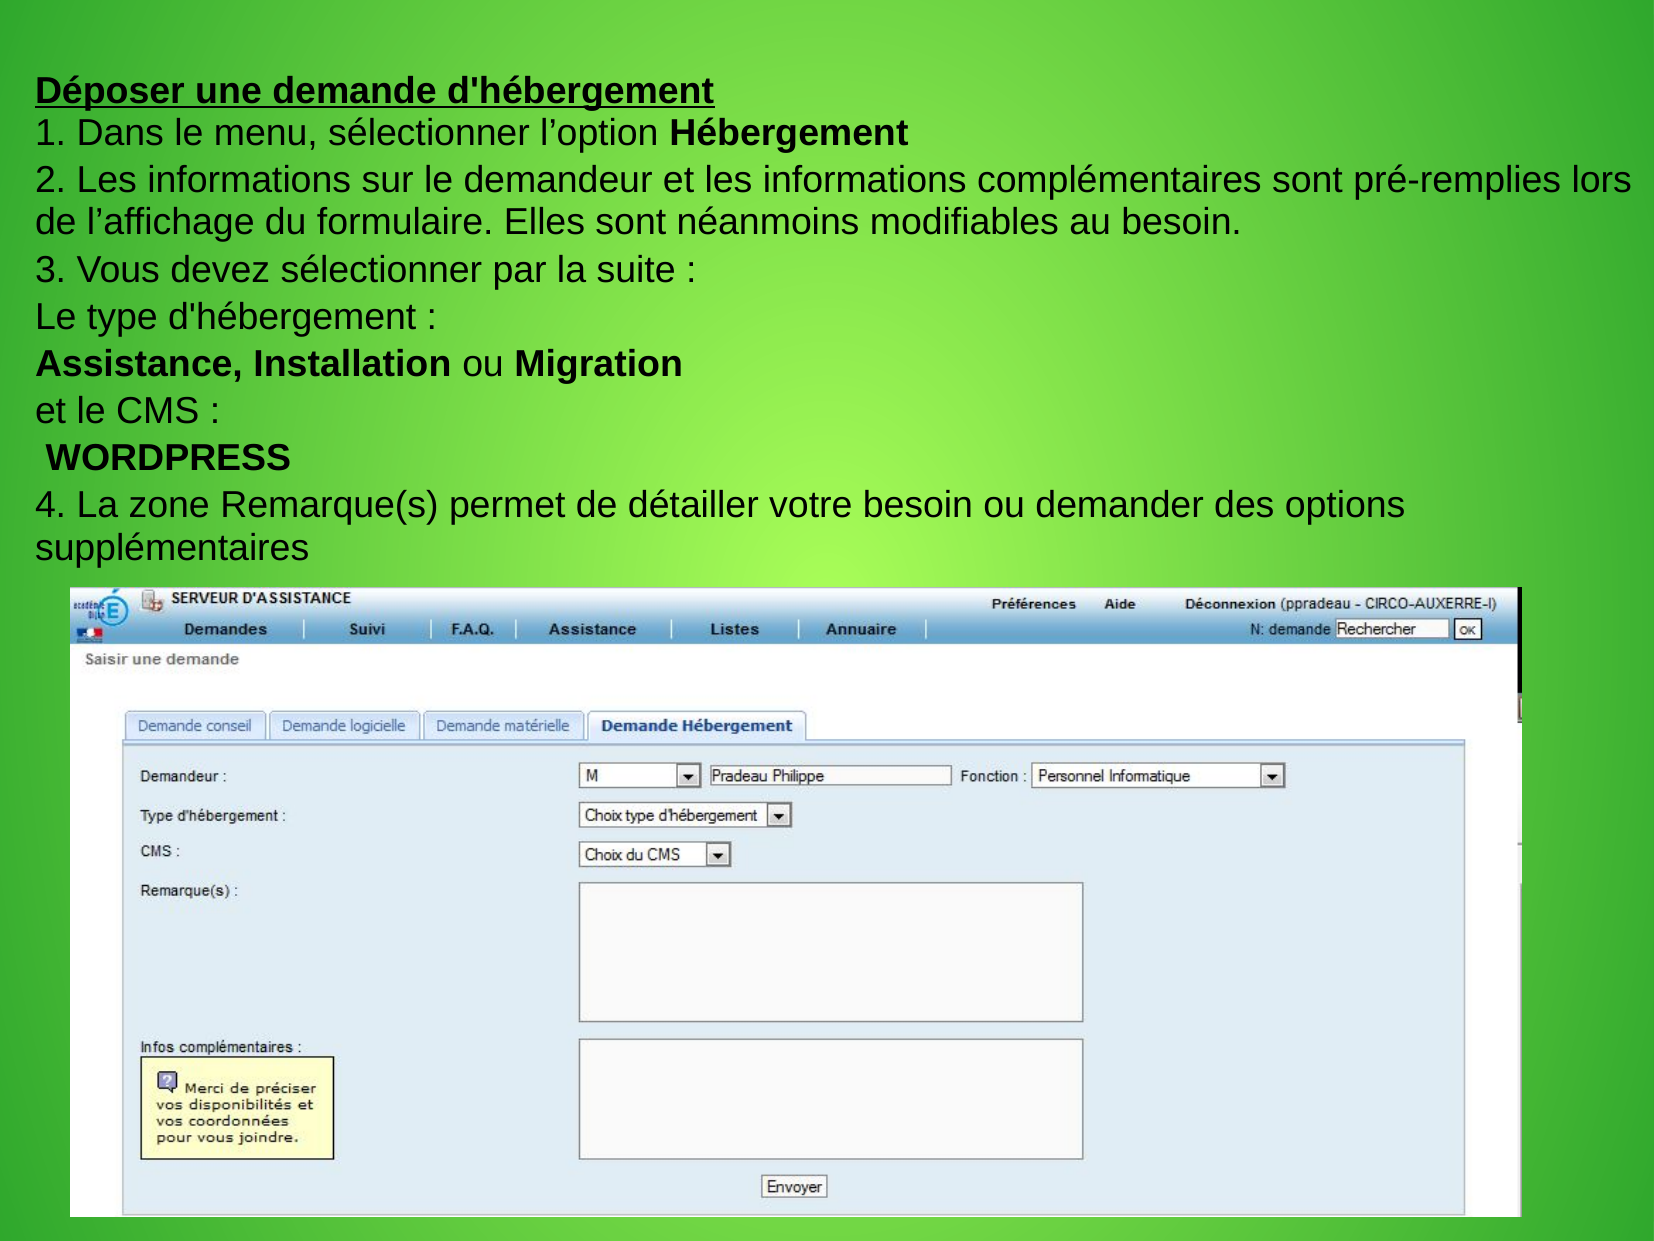

Déposer une demande d'hébergement
1. Dans le menu, sélectionner l’option Hébergement
2. Les informations sur le demandeur et les informations complémentaires sont pré-remplies lors de l’affichage du formulaire. Elles sont néanmoins modifiables au besoin.
3. Vous devez sélectionner par la suite :
Le type d'hébergement :
Assistance, Installation ou Migration
et le CMS :
 WORDPRESS
4. La zone Remarque(s) permet de détailler votre besoin ou demander des options supplémentaires